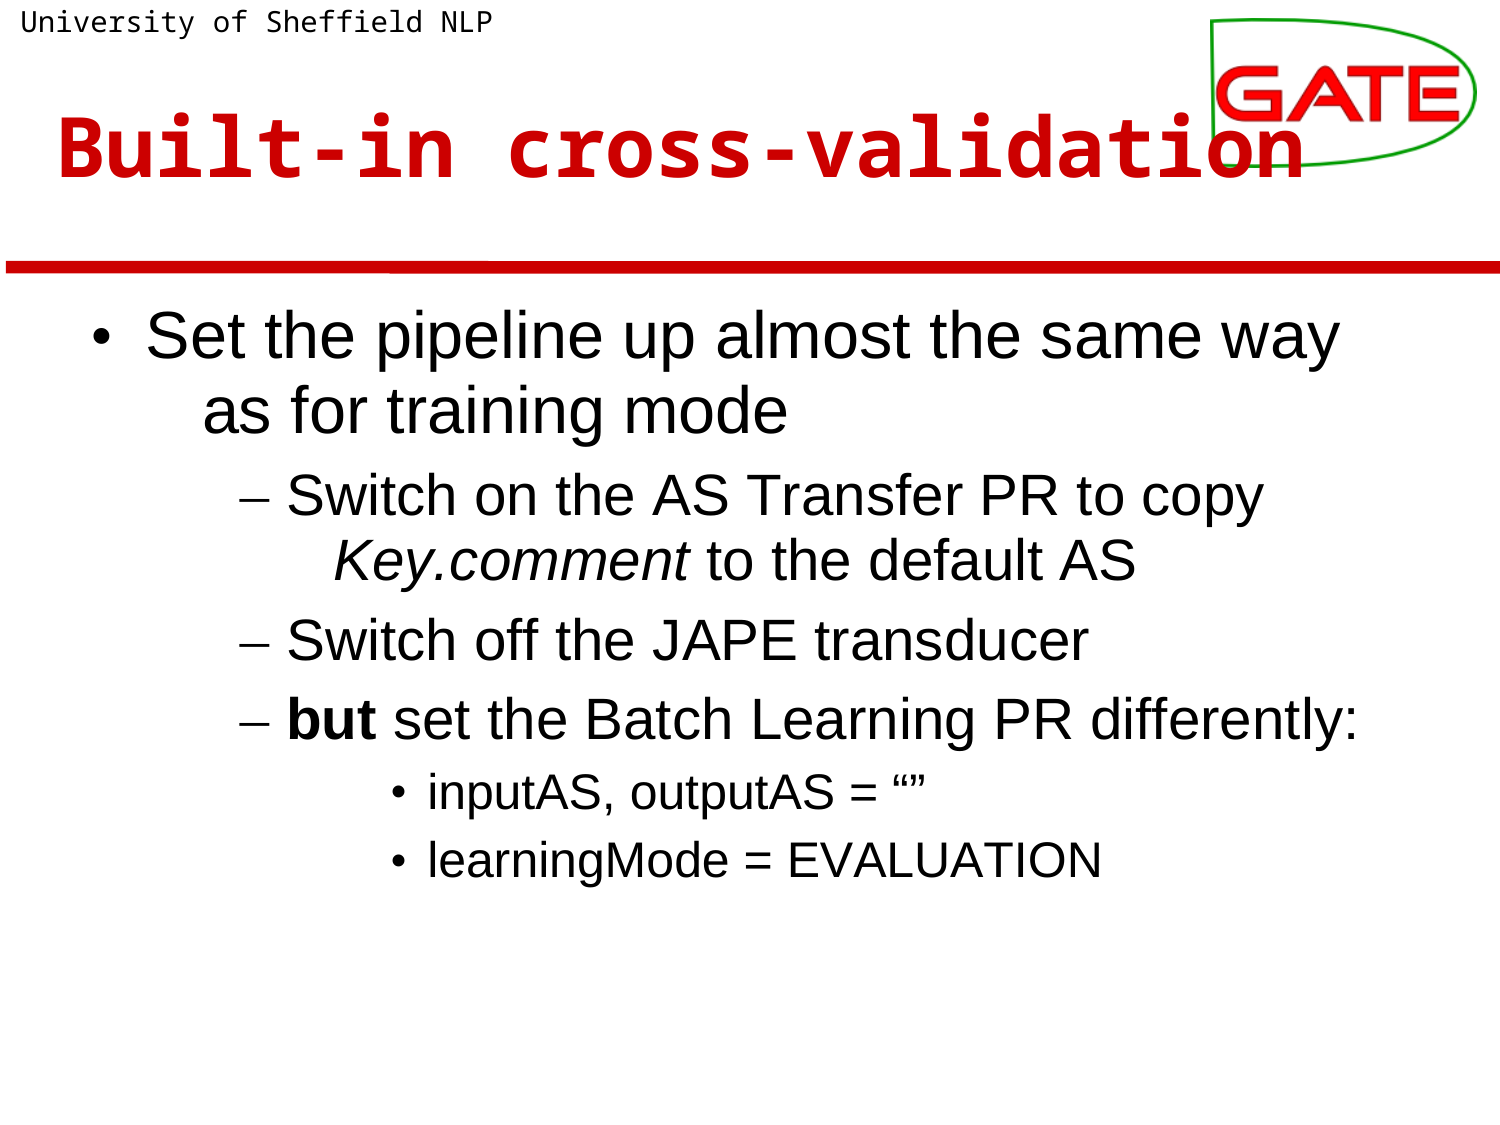

# Built-in cross-validation
Set the pipeline up almost the same way as for training mode
Switch on the AS Transfer PR to copy Key.comment to the default AS
Switch off the JAPE transducer
but set the Batch Learning PR differently:
inputAS, outputAS = “”
learningMode = EVALUATION